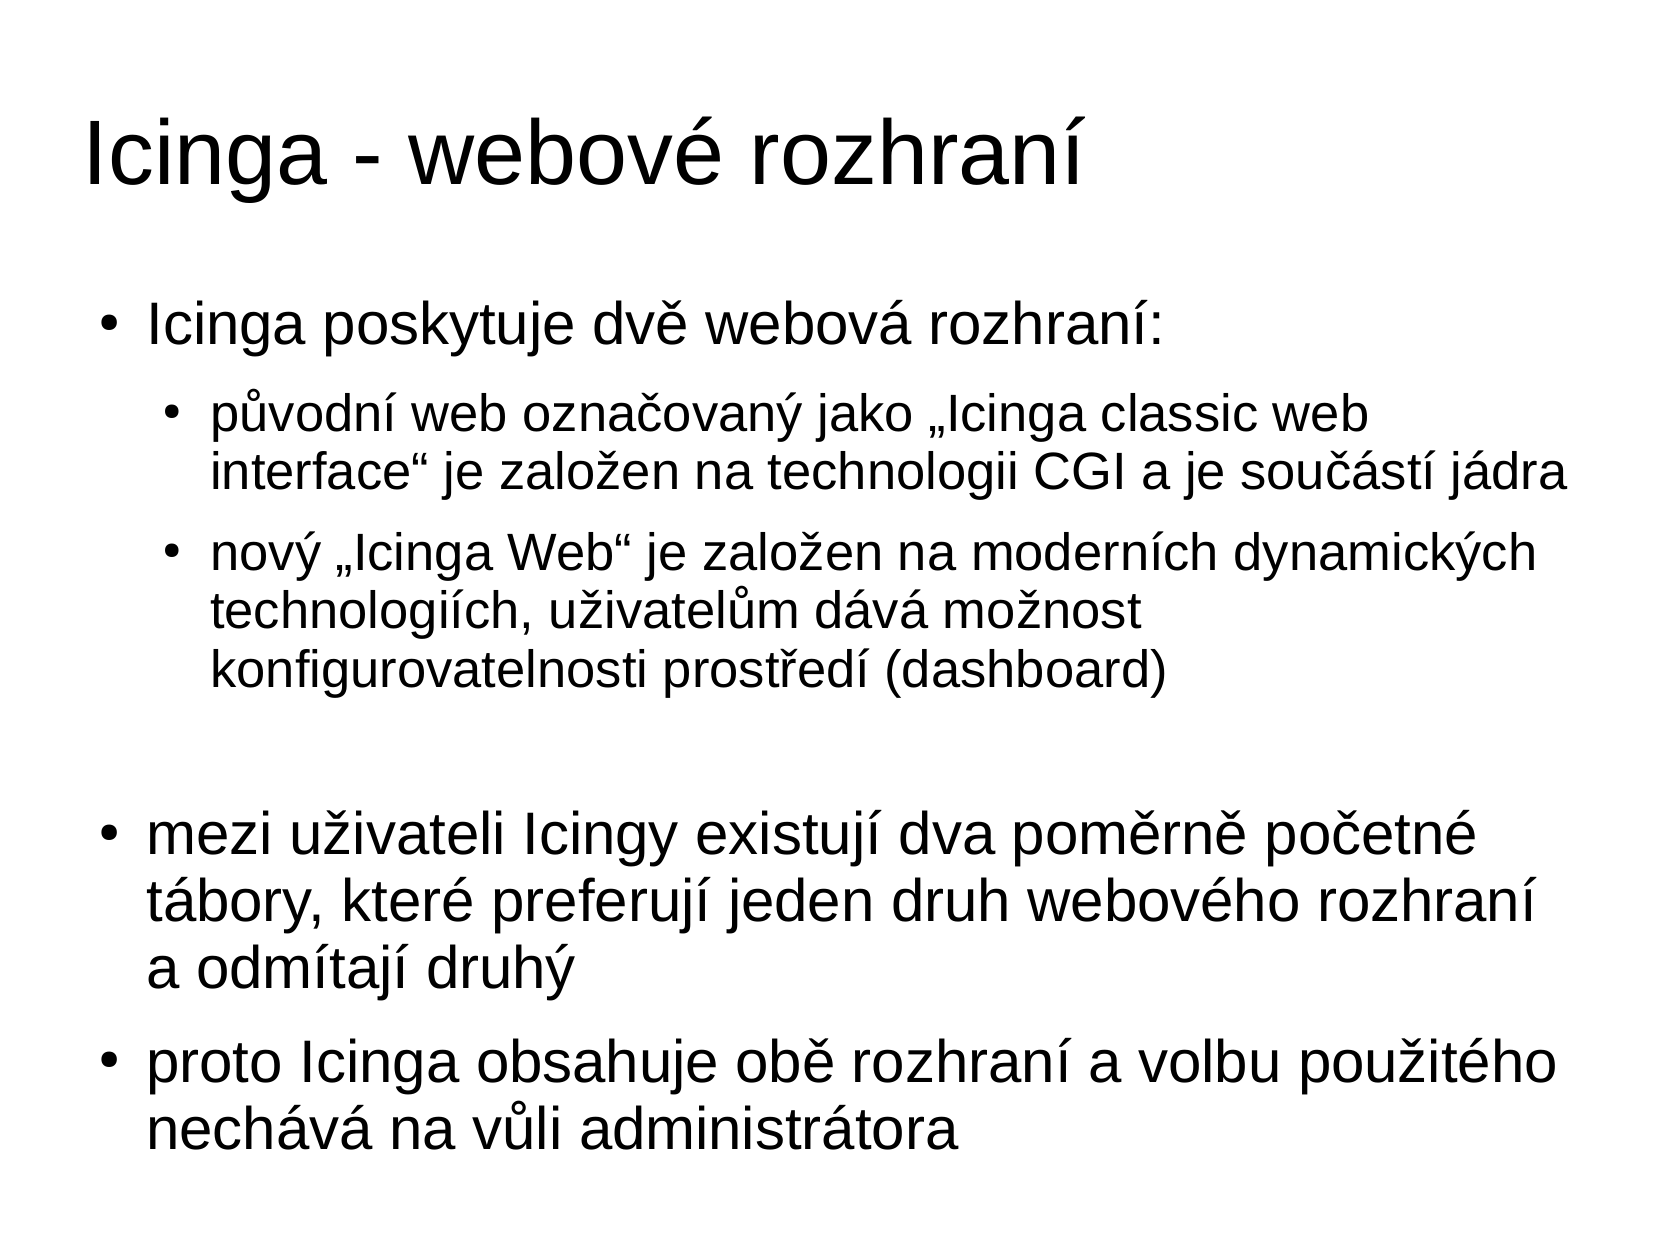

# Icinga - webové rozhraní
Icinga poskytuje dvě webová rozhraní:
původní web označovaný jako „Icinga classic web interface“ je založen na technologii CGI a je součástí jádra
nový „Icinga Web“ je založen na moderních dynamických technologiích, uživatelům dává možnost konfigurovatelnosti prostředí (dashboard)
mezi uživateli Icingy existují dva poměrně početné tábory, které preferují jeden druh webového rozhraní a odmítají druhý
proto Icinga obsahuje obě rozhraní a volbu použitého nechává na vůli administrátora